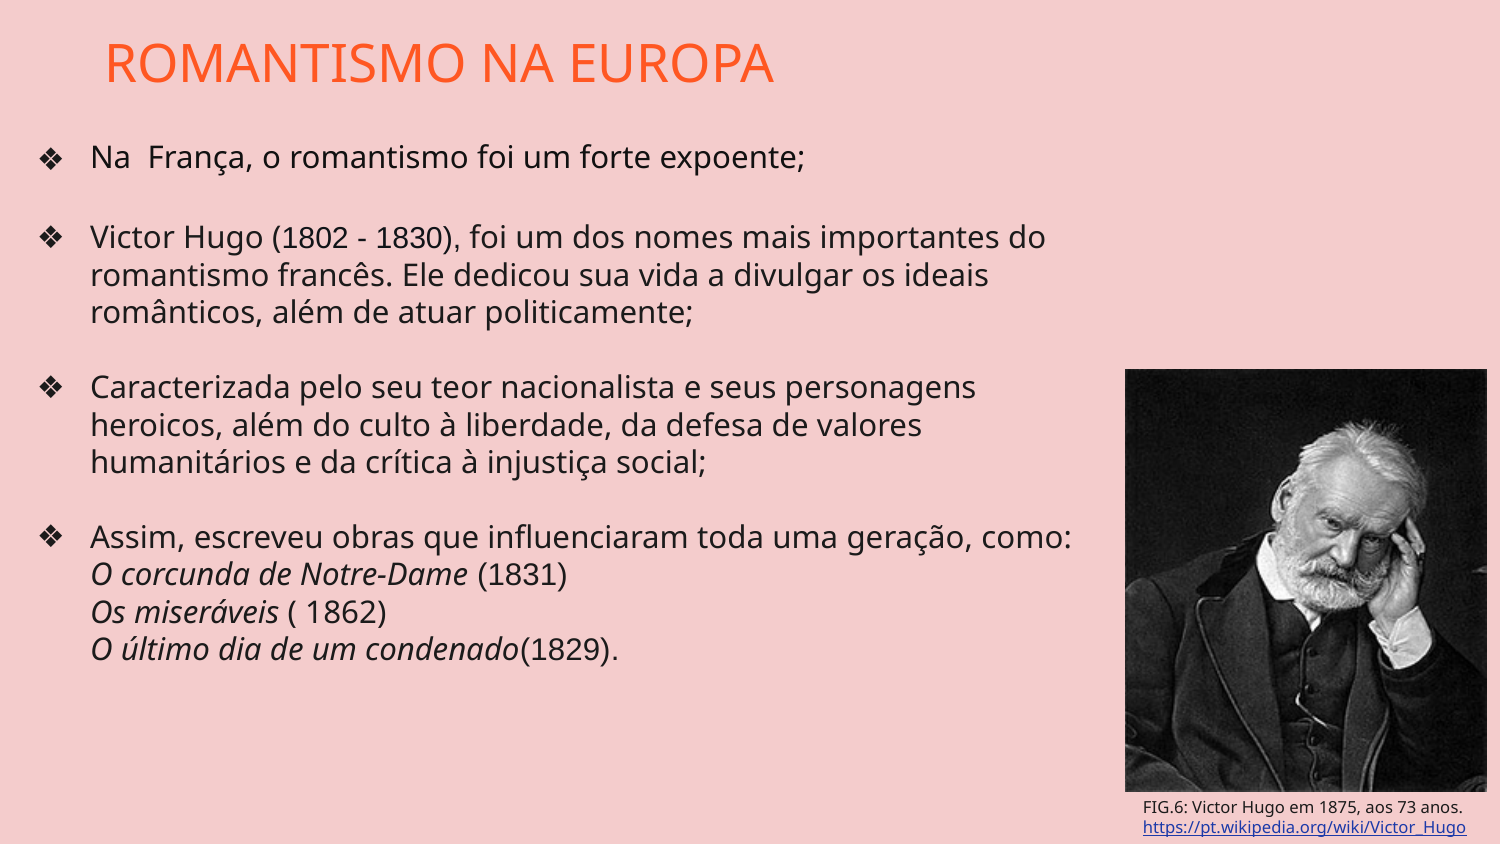

# ROMANTISMO NA EUROPA
Na França, o romantismo foi um forte expoente;
Victor Hugo (1802 - 1830), foi um dos nomes mais importantes do romantismo francês. Ele dedicou sua vida a divulgar os ideais românticos, além de atuar politicamente;
Caracterizada pelo seu teor nacionalista e seus personagens heroicos, além do culto à liberdade, da defesa de valores humanitários e da crítica à injustiça social;
Assim, escreveu obras que influenciaram toda uma geração, como:
O corcunda de Notre-Dame (1831)
Os miseráveis ( 1862)
O último dia de um condenado(1829).
FIG.6: Victor Hugo em 1875, aos 73 anos. https://pt.wikipedia.org/wiki/Victor_Hugo